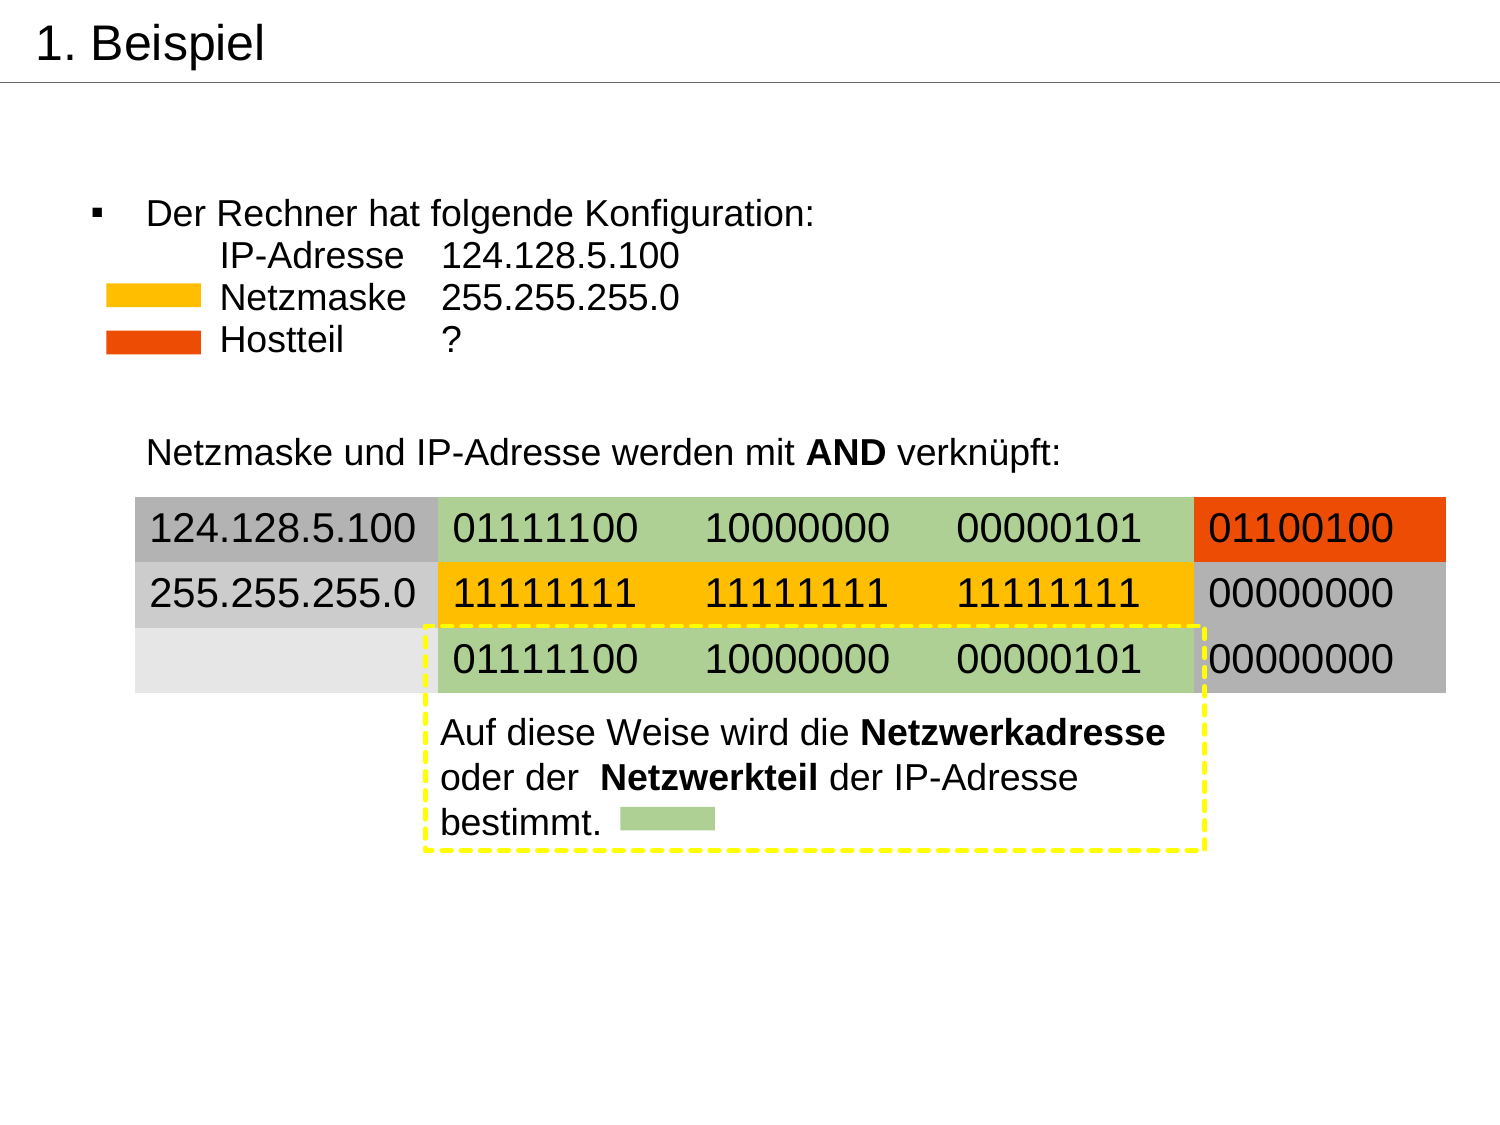

# 1. Beispiel
Der Rechner hat folgende Konfiguration:
	IP-Adresse 	124.128.5.100
	Netzmaske 	255.255.255.0
	Hostteil		?
Netzmaske und IP-Adresse werden mit AND verknüpft:
| 124.128.5.100 | 01111100 | 10000000 | 00000101 | 01100100 |
| --- | --- | --- | --- | --- |
| 255.255.255.0 | 11111111 | 11111111 | 11111111 | 00000000 |
| | 01111100 | 10000000 | 00000101 | 00000000 |
Auf diese Weise wird die Netzwerkadresse oder der Netzwerkteil der IP-Adresse bestimmt.